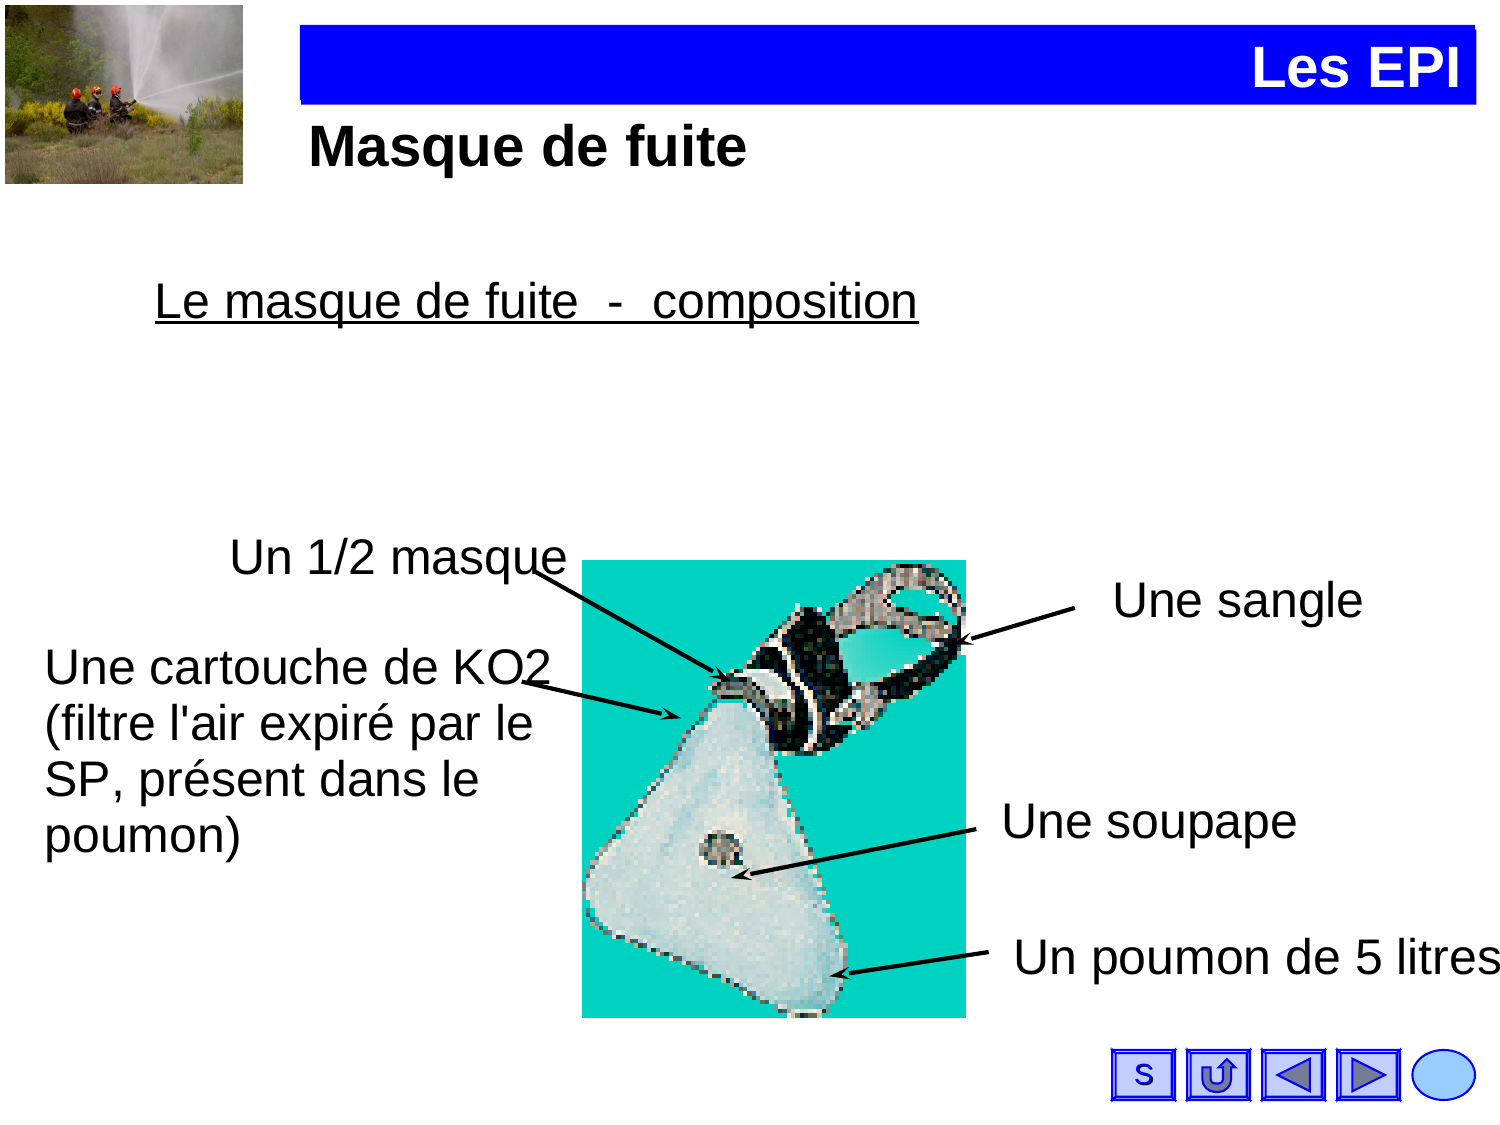

Les EPI
Masque de fuite
Le masque de fuite - composition
Un 1/2 masque
Une sangle
Une cartouche de KO2
(filtre l'air expiré par le SP, présent dans le poumon)
Une soupape
Un poumon de 5 litres